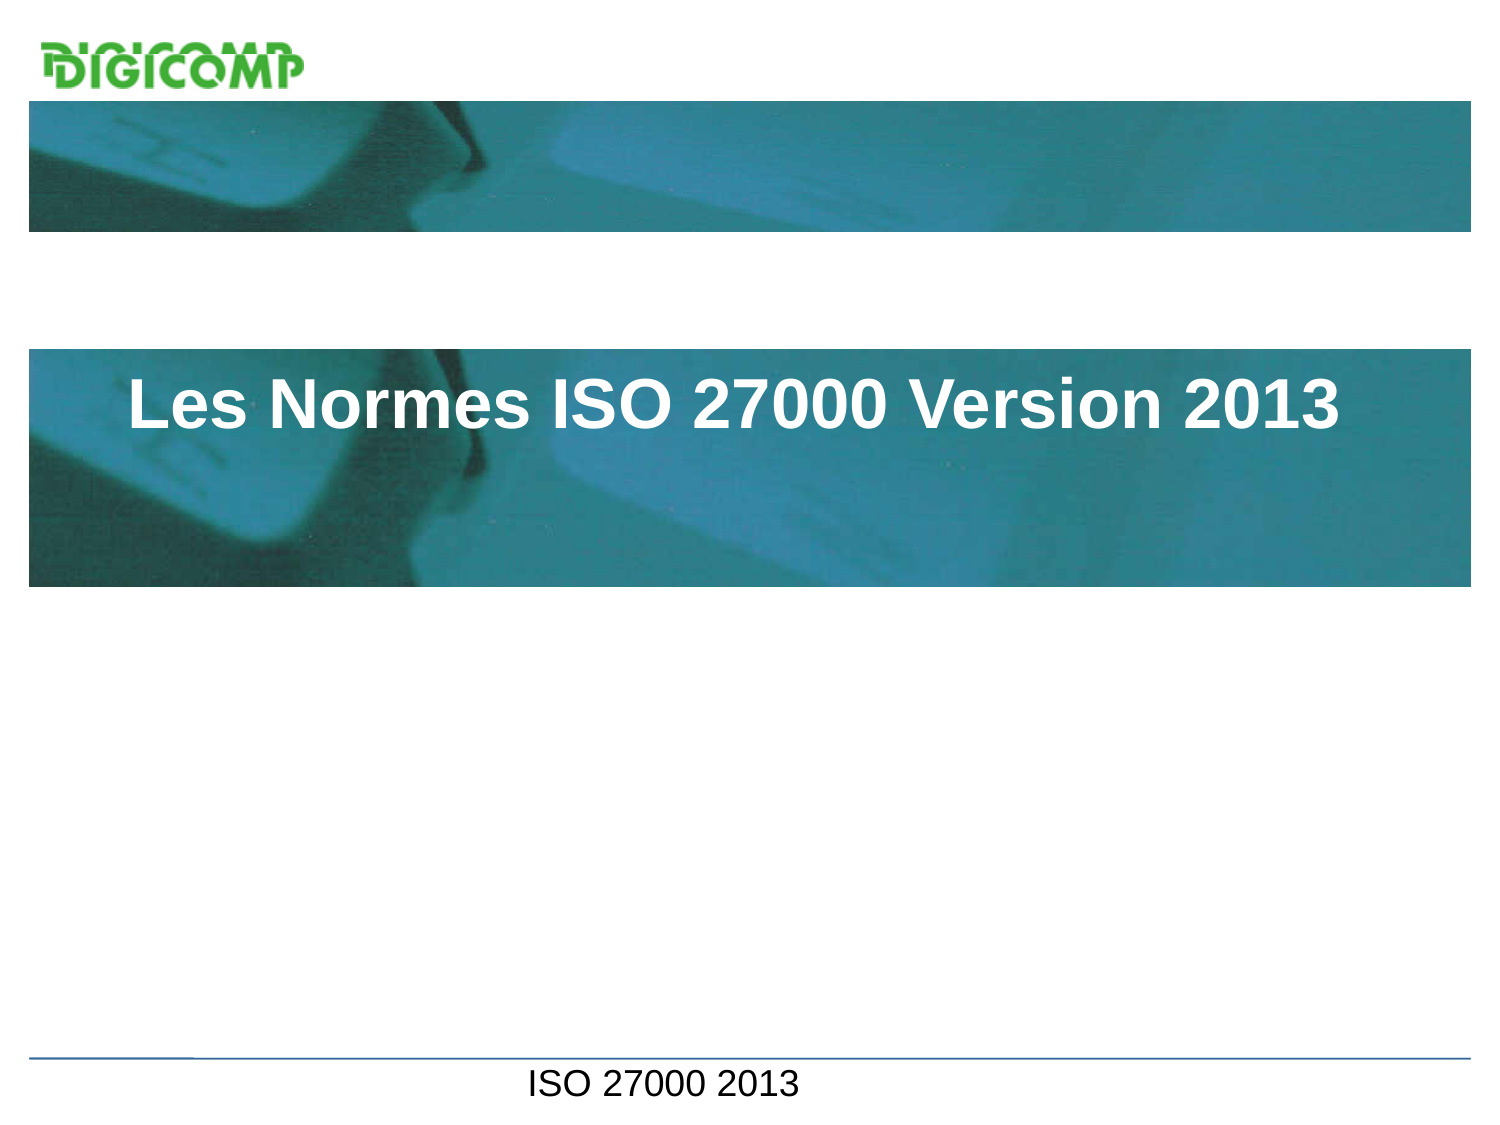

# Les Normes ISO 27000 Version 2013
La nouvelle version 2013 de la norme.
Différences et nouveautés
Stéphane Perroud - Georges Torti
Digicomp Romandie SA
14 janvier 2014, Digicomp Lausanne
ISO 27000 2013